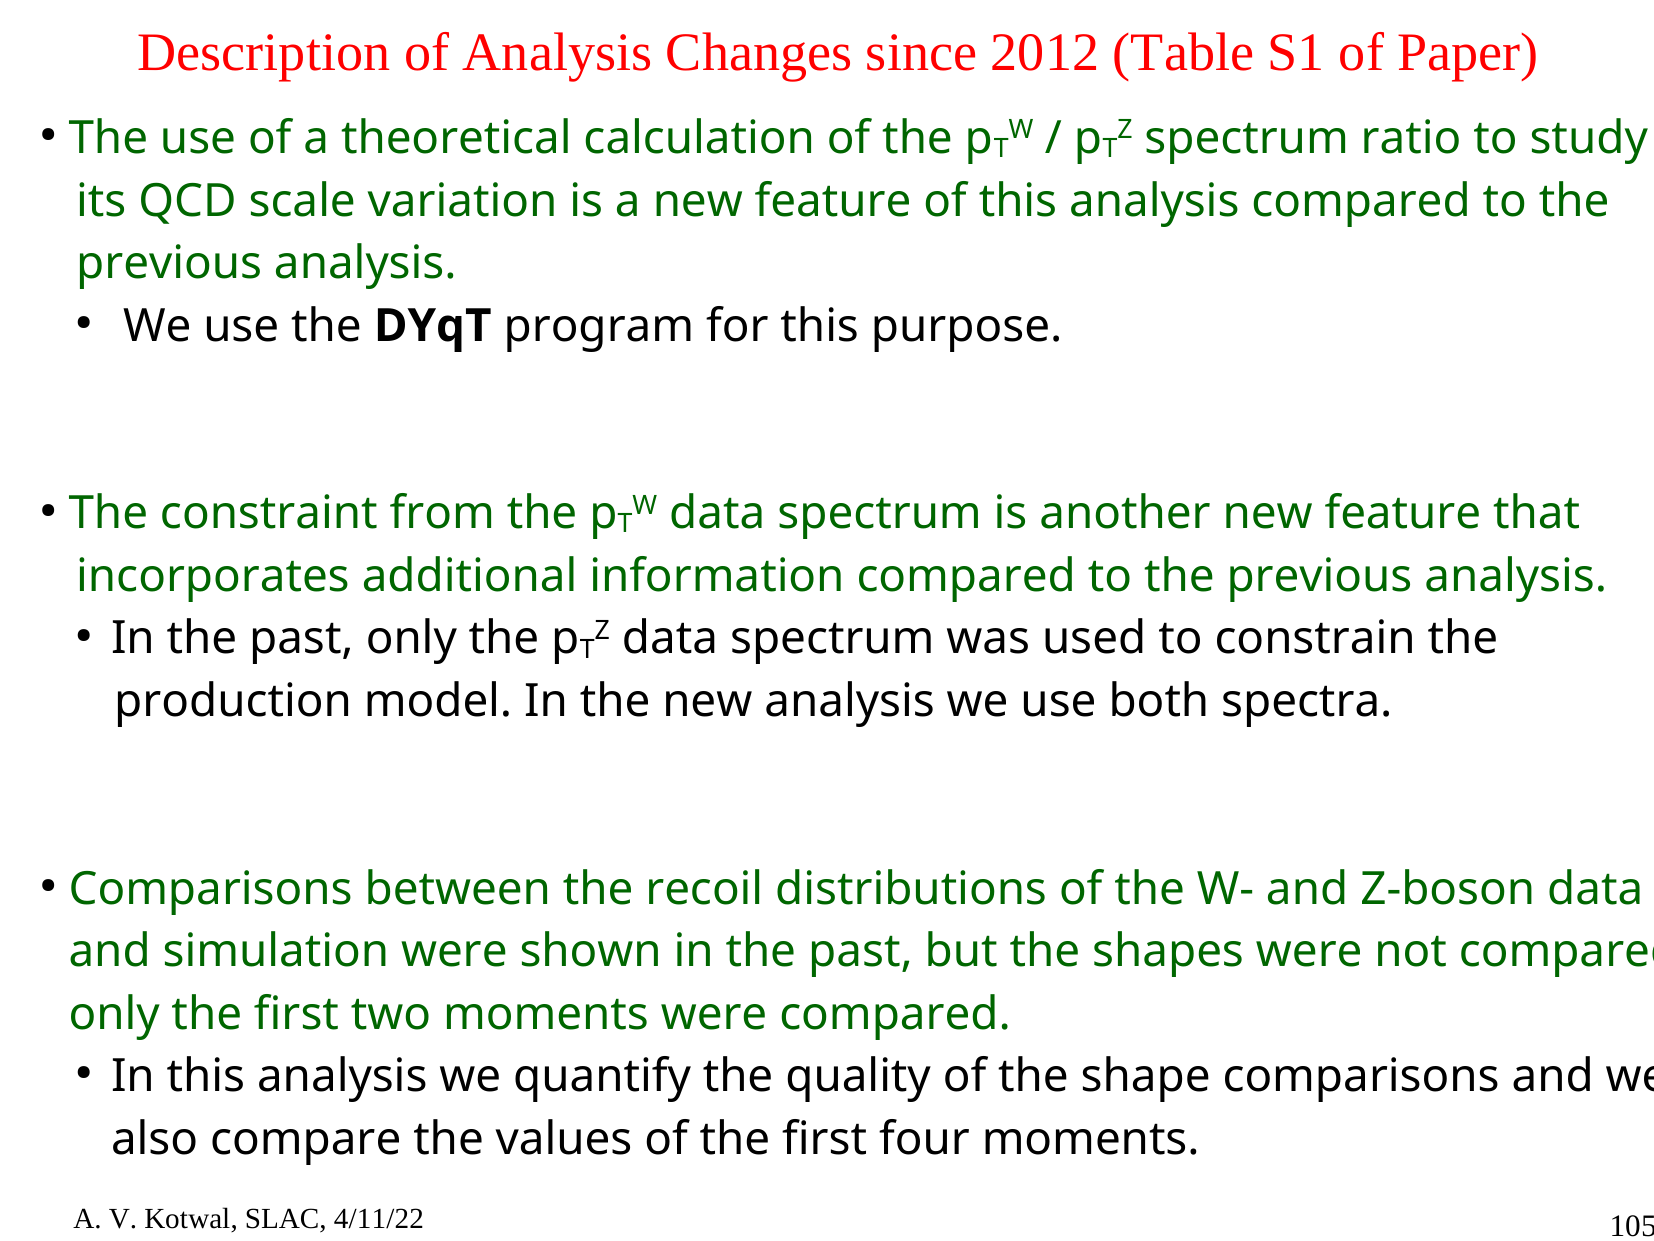

# Description of Analysis Changes since 2012 (Table S1 of Paper)
 The use of a theoretical calculation of the pTW / pTZ spectrum ratio to study
 its QCD scale variation is a new feature of this analysis compared to the
 previous analysis.
 We use the DYqT program for this purpose.
 The constraint from the pTW data spectrum is another new feature that
 incorporates additional information compared to the previous analysis.
In the past, only the pTZ data spectrum was used to constrain the
	production model. In the new analysis we use both spectra.
 Comparisons between the recoil distributions of the W- and Z-boson data
 and simulation were shown in the past, but the shapes were not compared,
 only the first two moments were compared.
In this analysis we quantify the quality of the shape comparisons and we
also compare the values of the first four moments.
A. V. Kotwal, SLAC, 4/11/22